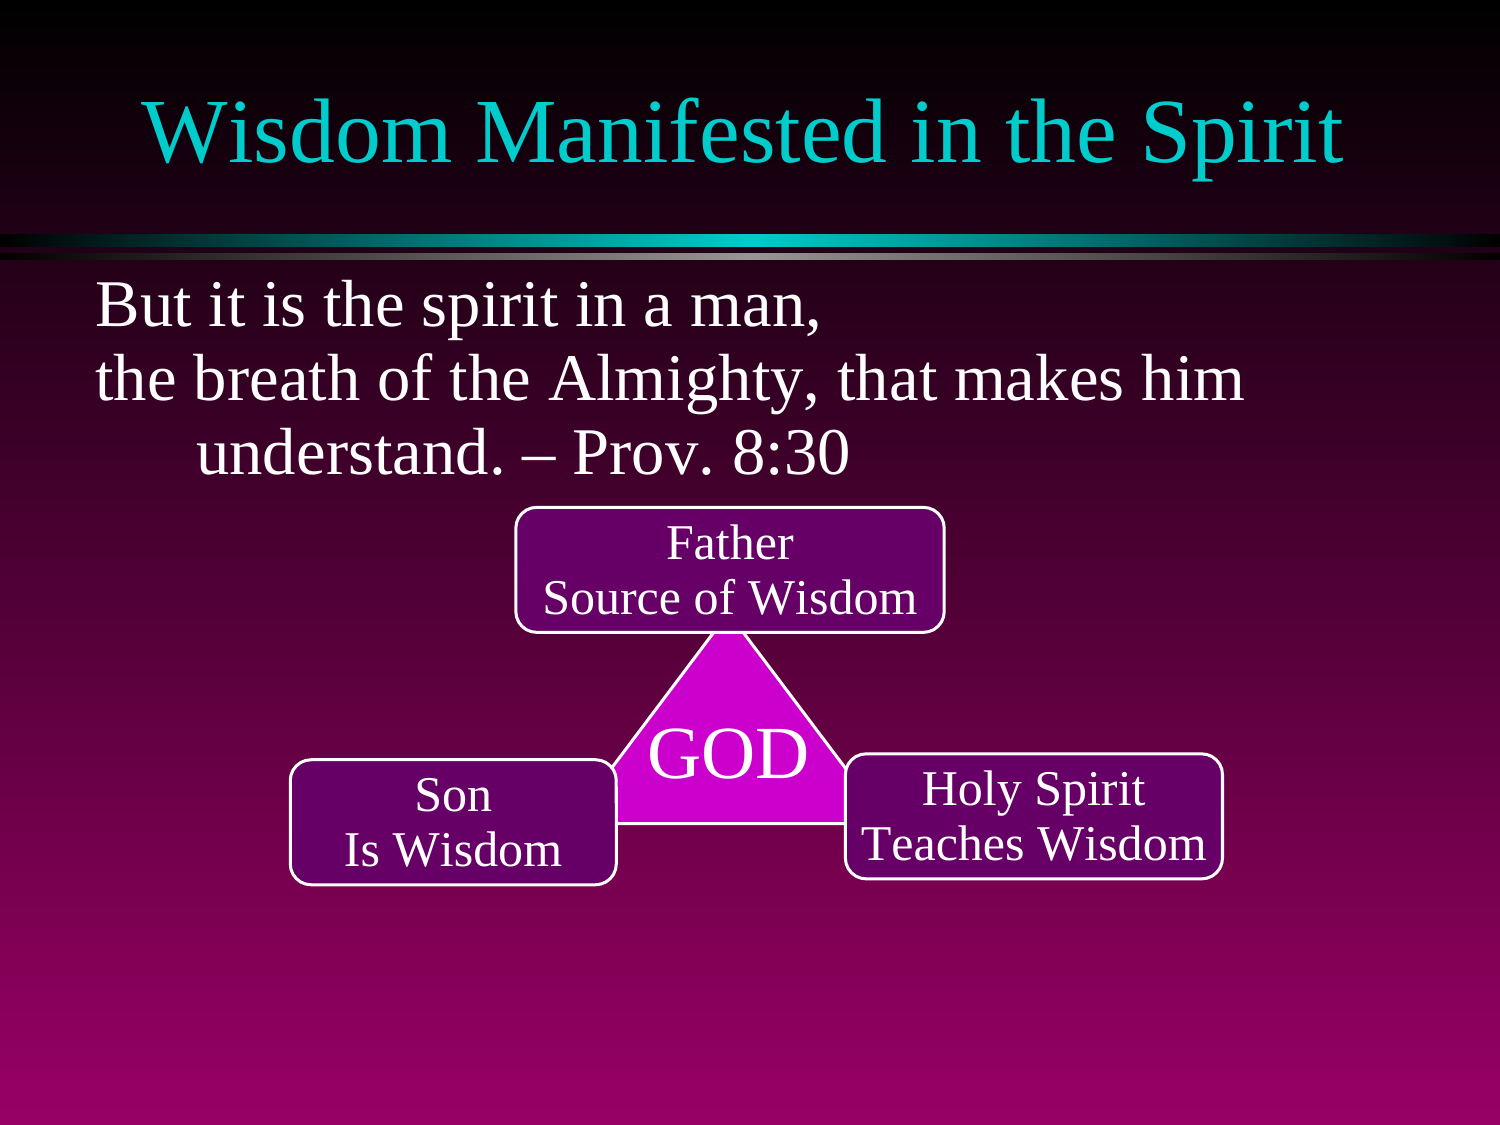

# Wisdom Manifested in the Spirit
But it is the spirit in a man,
the breath of the Almighty, that makes him
 understand. – Prov. 8:30
Father
Source of Wisdom
GOD
Holy Spirit
Teaches Wisdom
Son
Is Wisdom